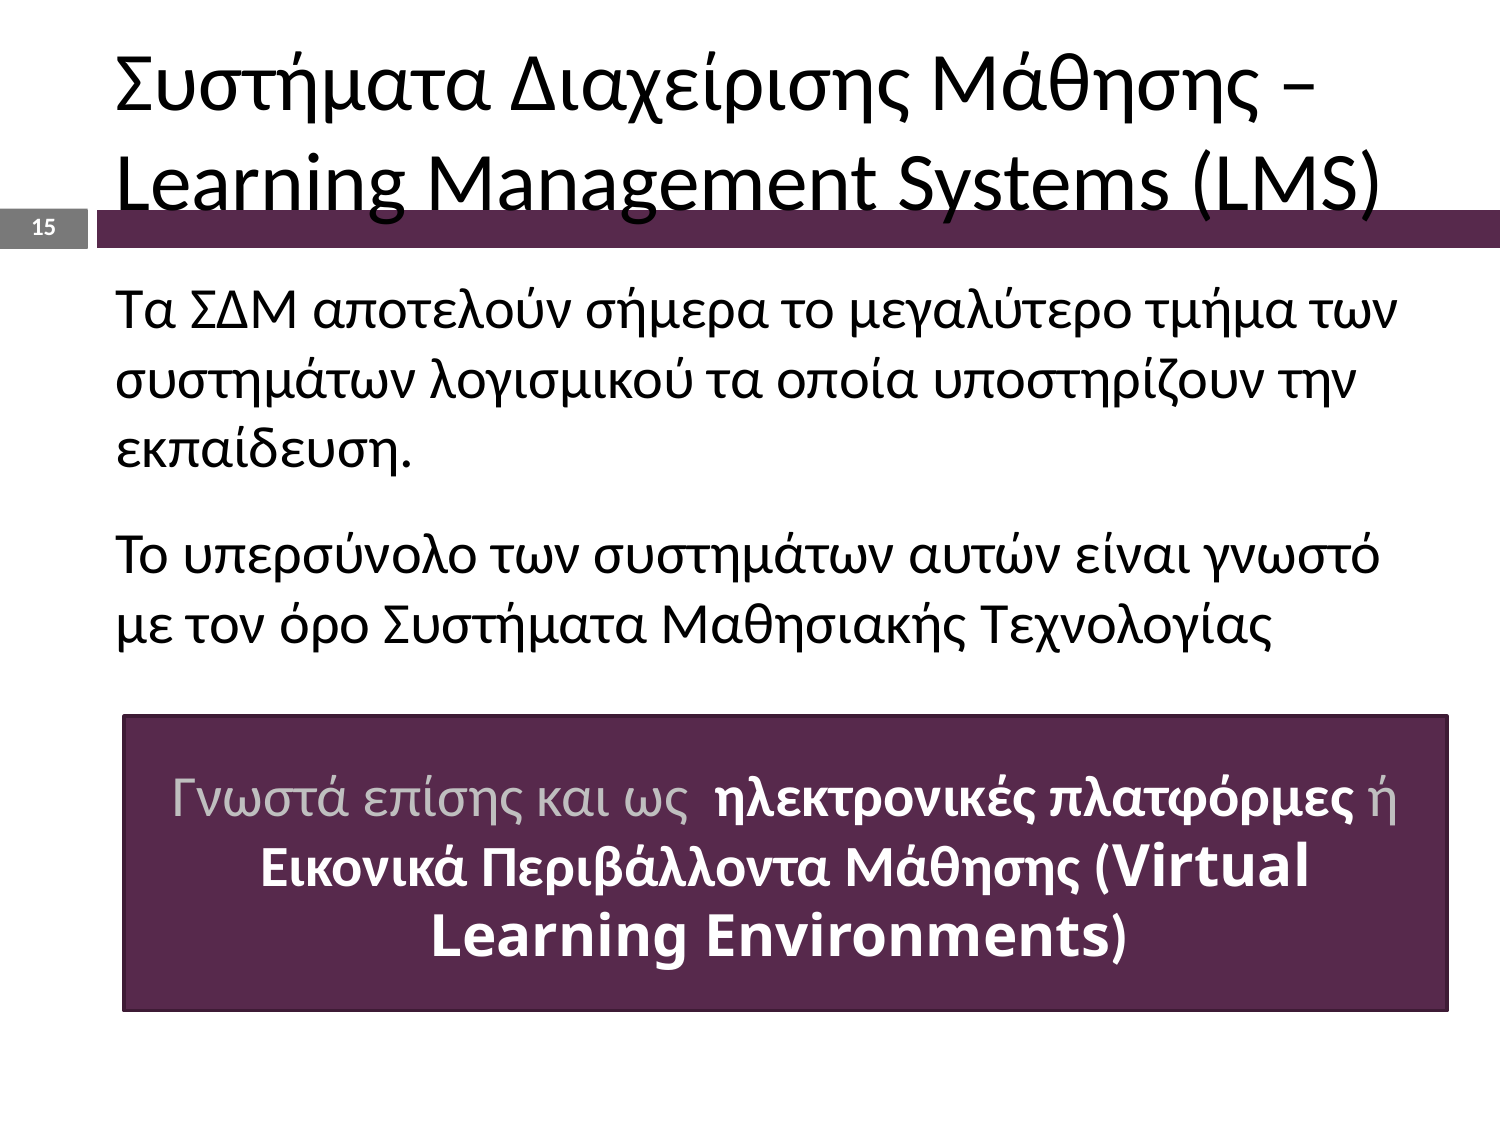

# Συστήματα Διαχείρισης Μάθησης – Learning Management Systems (LMS)
Τα ΣΔΜ αποτελούν σήμερα το μεγαλύτερο τμήμα των συστημάτων λογισμικού τα οποία υποστηρίζουν την εκπαίδευση.
Το υπερσύνολο των συστημάτων αυτών είναι γνωστό με τον όρο Συστήματα Μαθησιακής Τεχνολογίας
Γνωστά επίσης και ως ηλεκτρονικές πλατφόρμες ή Εικονικά Περιβάλλοντα Μάθησης (Virtual Learning Environments)